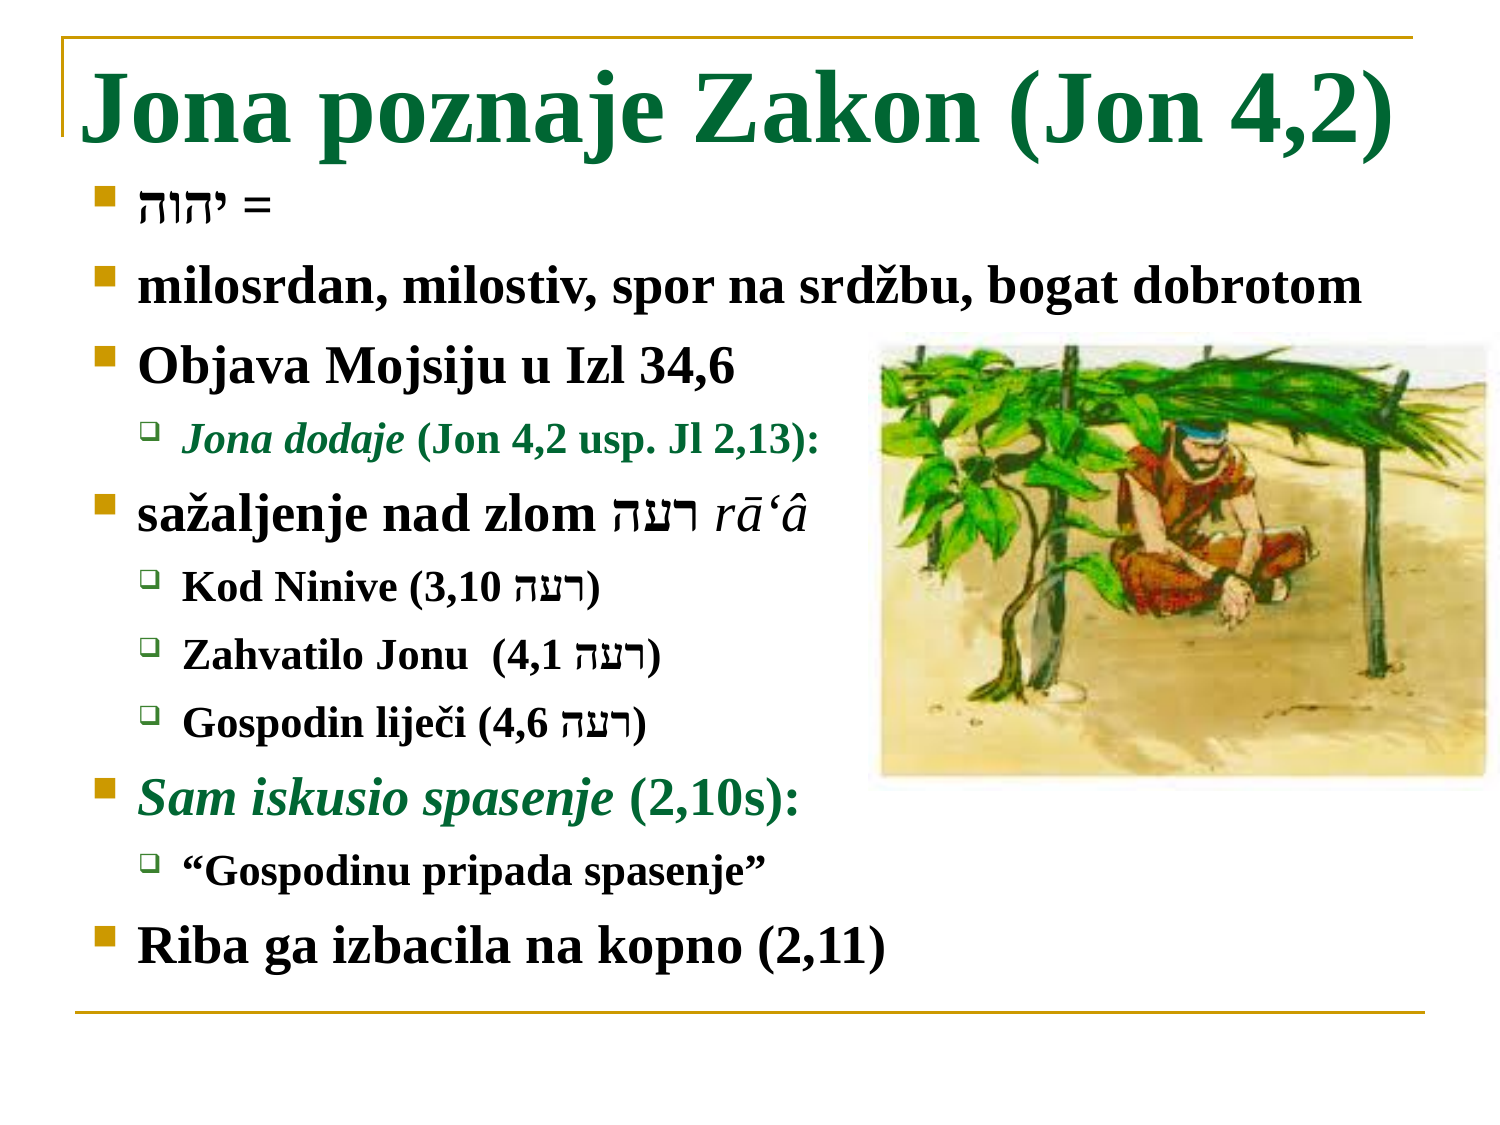

# Jona poznaje Zakon (Jon 4,2)
יהוה =
milosrdan, milostiv, spor na srdžbu, bogat dobrotom
Objava Mojsiju u Izl 34,6
Jona dodaje (Jon 4,2 usp. Jl 2,13):
sažaljenje nad zlom רעה rā‘â
Kod Ninive (רעה 3,10)
Zahvatilo Jonu (רעה 4,1)
Gospodin liječi (רעה 4,6)
Sam iskusio spasenje (2,10s):
“Gospodinu pripada spasenje”
Riba ga izbacila na kopno (2,11)